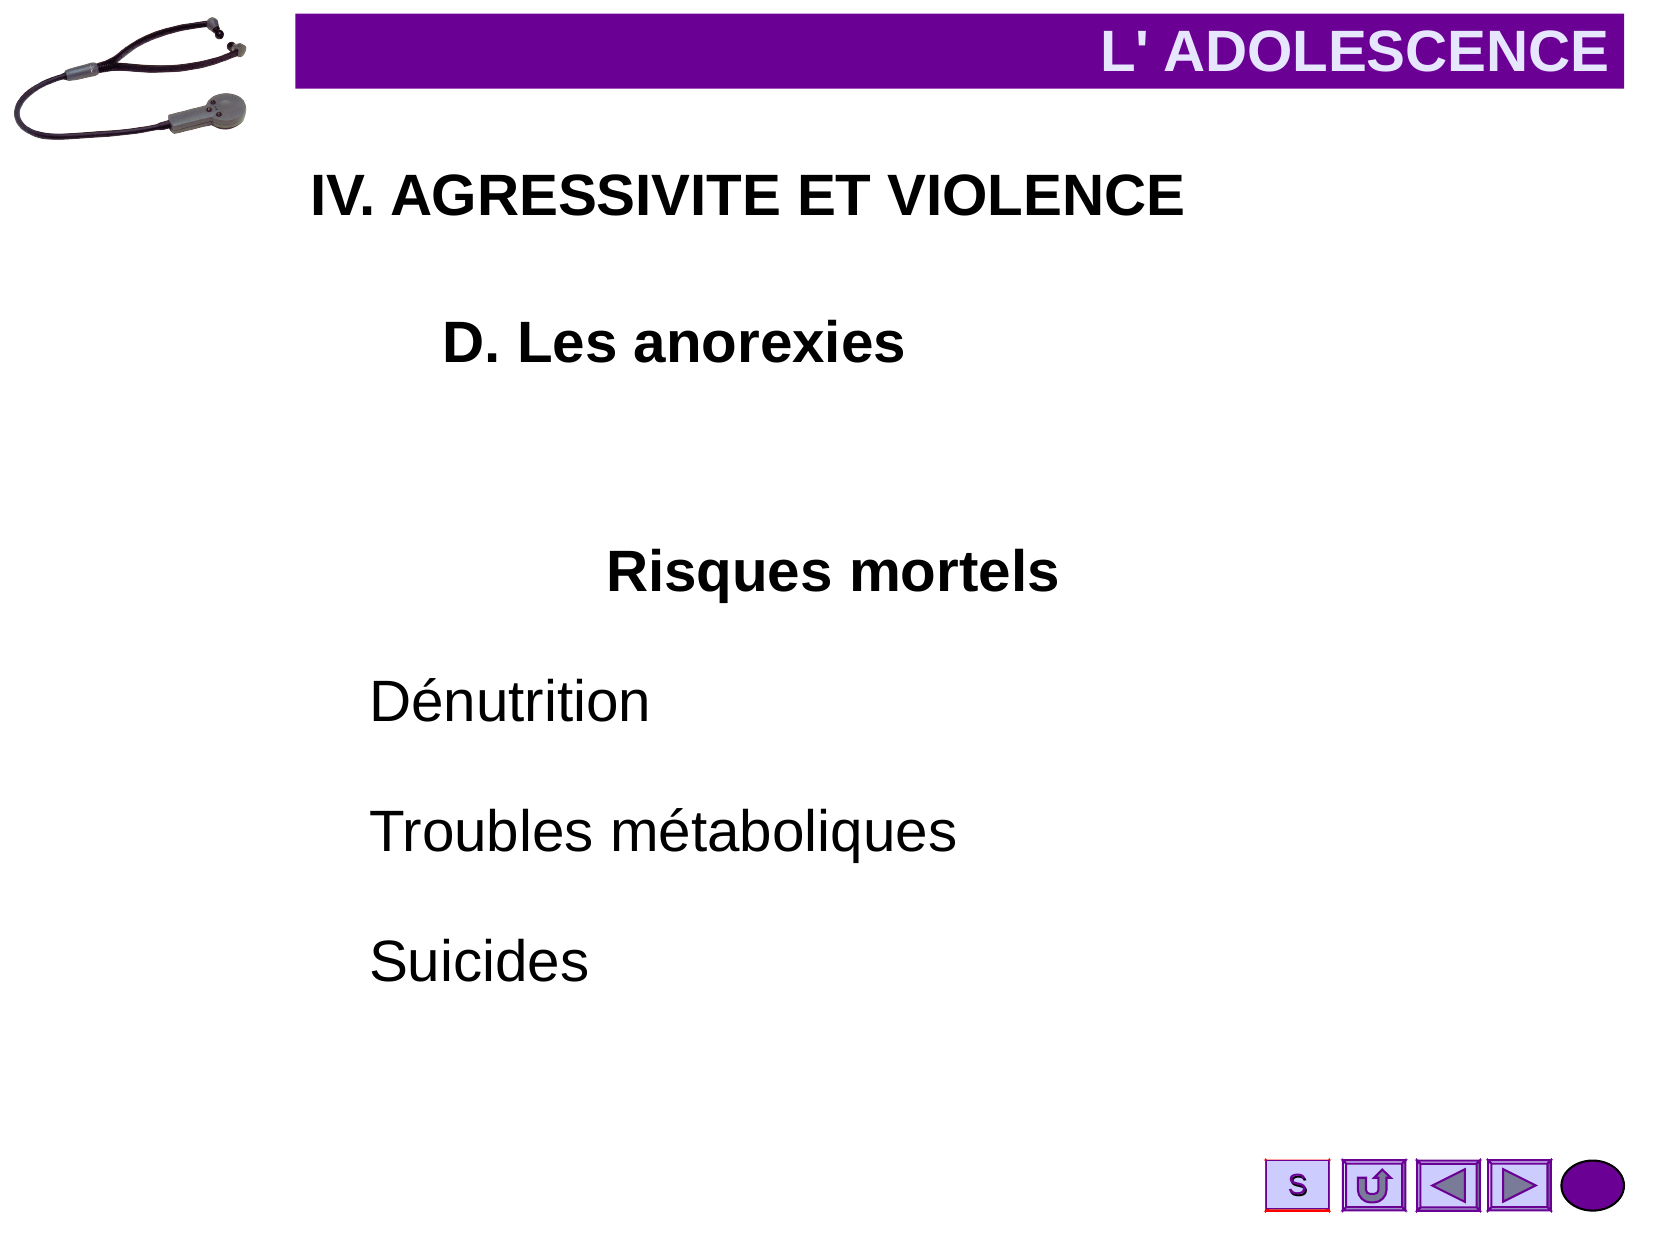

L' ADOLESCENCE
IV. AGRESSIVITE ET VIOLENCE
D. Les anorexies
Risques mortels
Dénutrition
Troubles métaboliques
Suicides